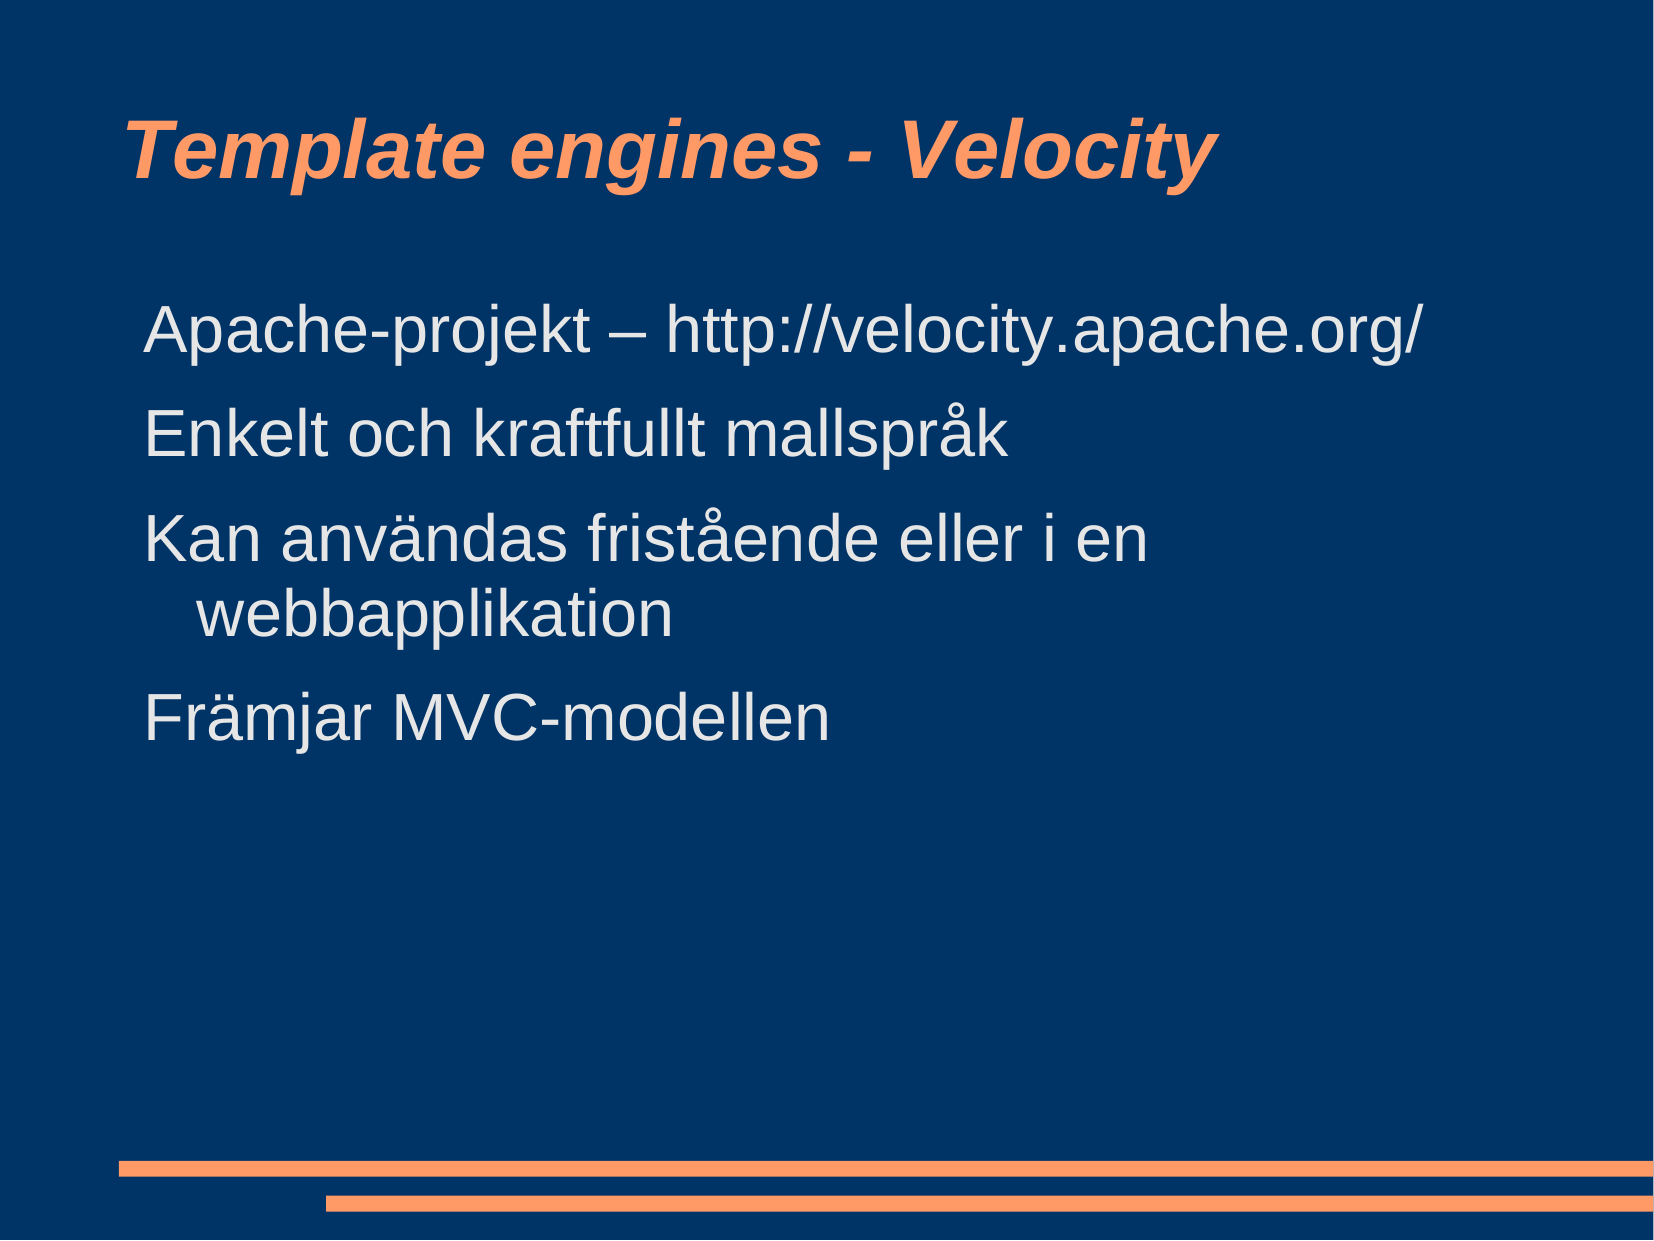

# Template engines - Velocity
Apache-projekt – http://velocity.apache.org/
Enkelt och kraftfullt mallspråk
Kan användas fristående eller i en webbapplikation
Främjar MVC-modellen